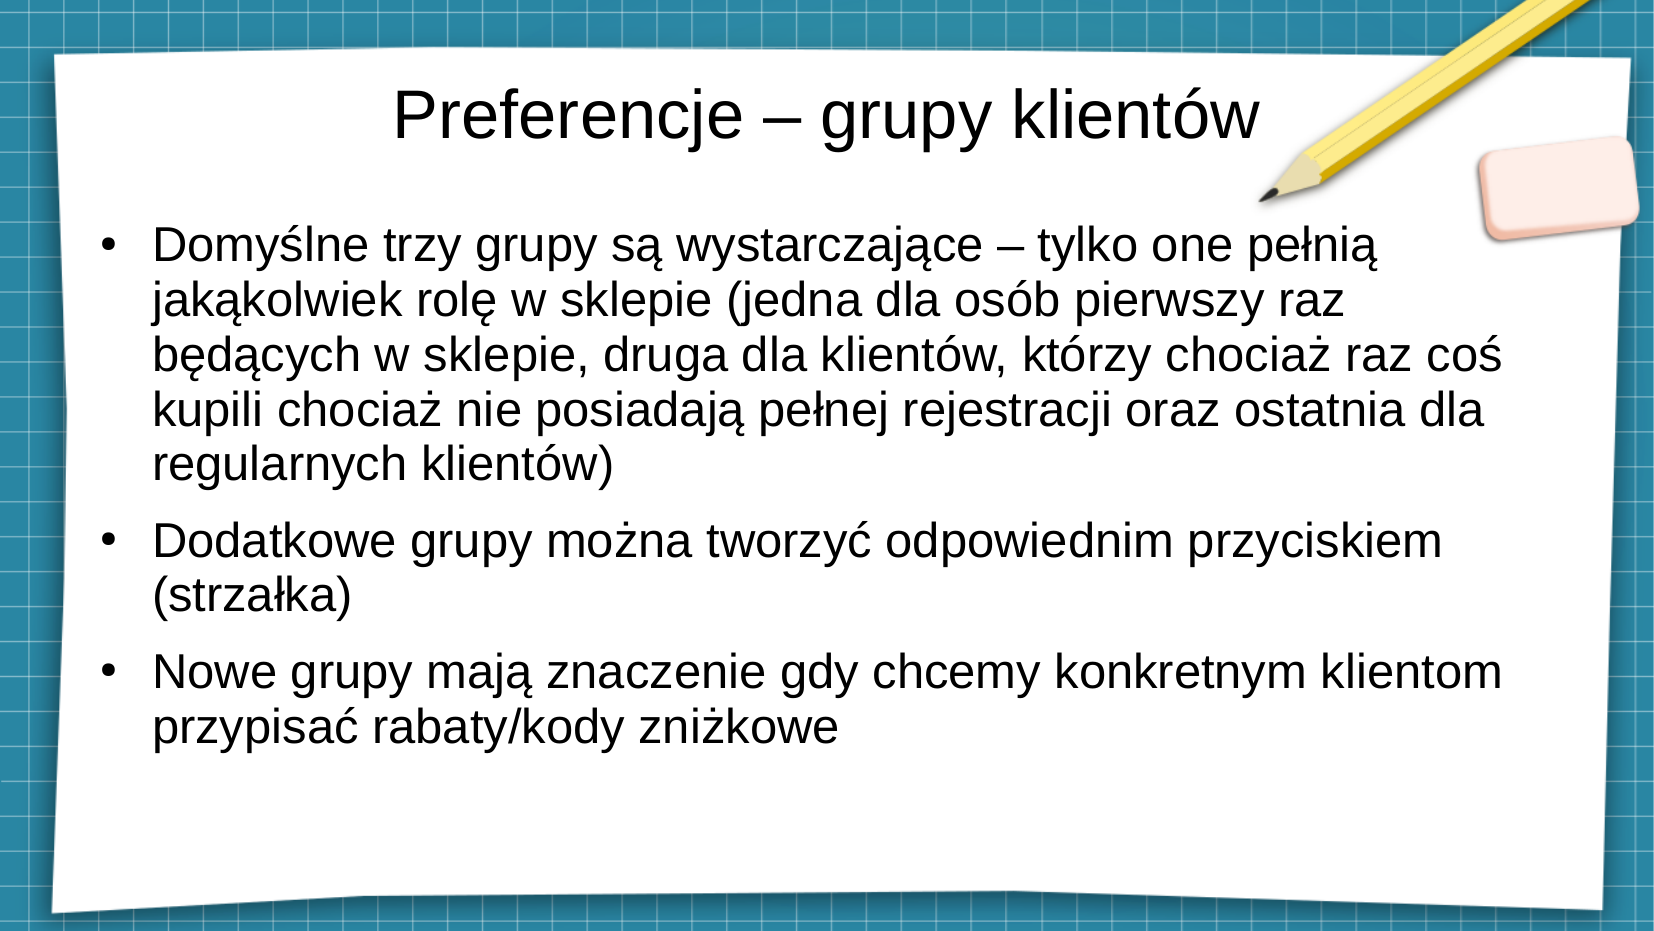

# Preferencje – grupy klientów
Domyślne trzy grupy są wystarczające – tylko one pełnią jakąkolwiek rolę w sklepie (jedna dla osób pierwszy raz będących w sklepie, druga dla klientów, którzy chociaż raz coś kupili chociaż nie posiadają pełnej rejestracji oraz ostatnia dla regularnych klientów)
Dodatkowe grupy można tworzyć odpowiednim przyciskiem (strzałka)
Nowe grupy mają znaczenie gdy chcemy konkretnym klientom przypisać rabaty/kody zniżkowe